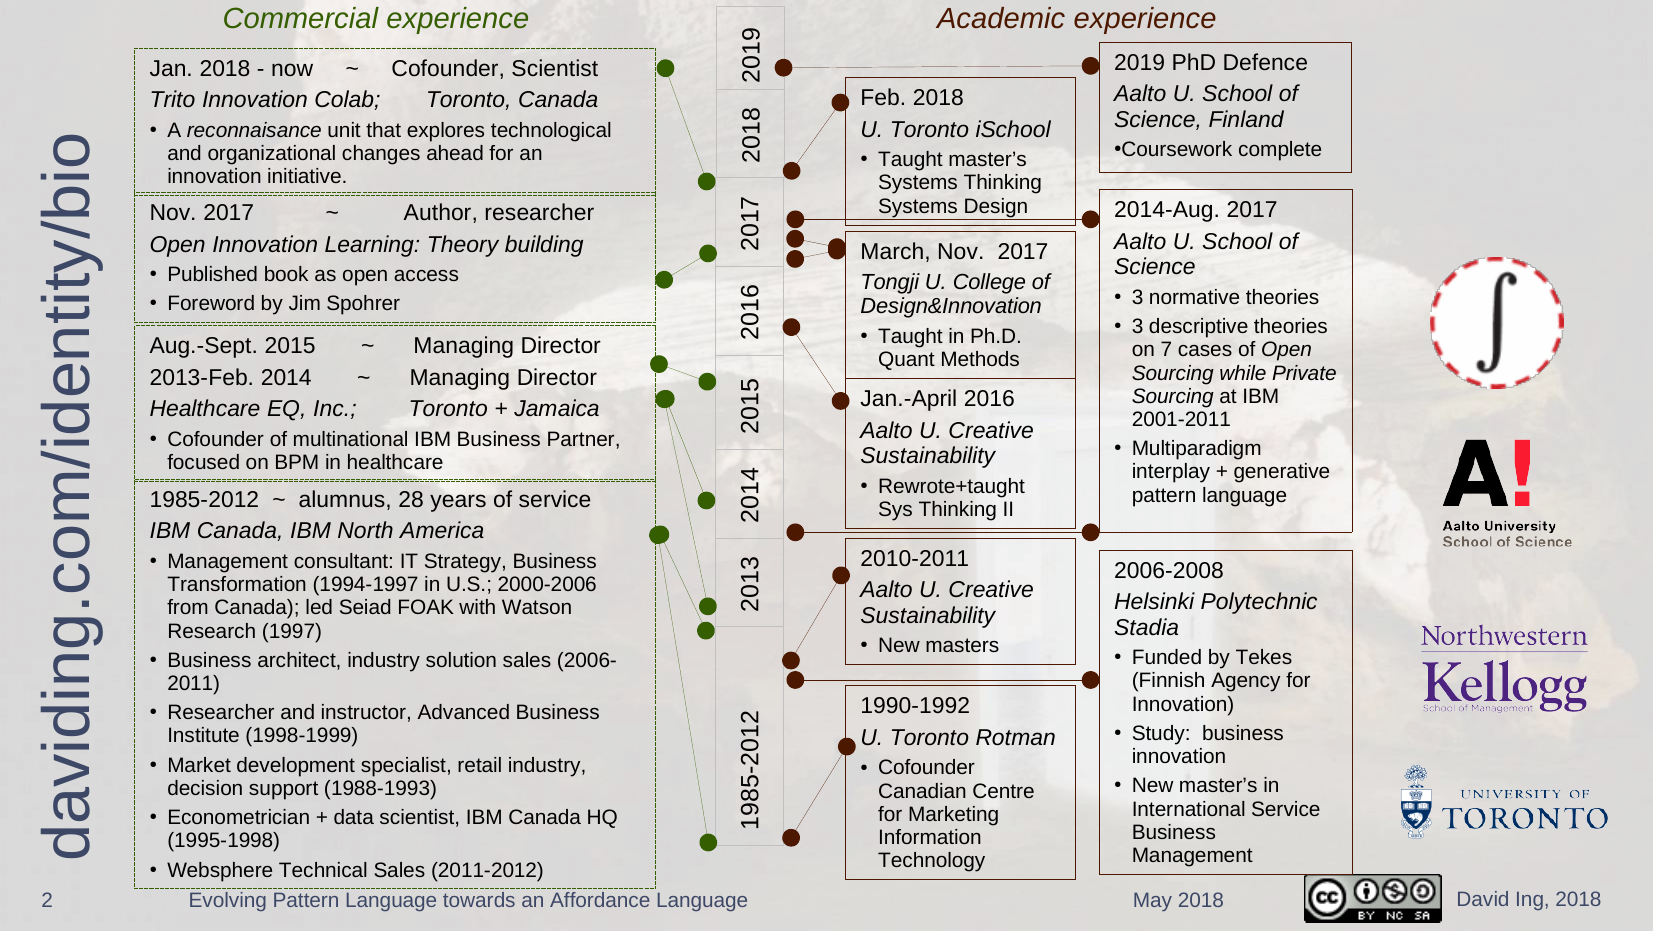

Academic experience
Commercial experience
2019
2019 PhD Defence
Aalto U. School of Science, Finland
Coursework complete
Jan. 2018 - now ~ Cofounder, Scientist
Trito Innovation Colab; 	Toronto, Canada
A reconnaisance unit that explores technological and organizational changes ahead for an innovation initiative.
Feb. 2018
U. Toronto iSchool
Taught master’s
Systems Thinking Systems Design
2018
2017
2014-Aug. 2017
Aalto U. School of Science
3 normative theories
3 descriptive theories on 7 cases of Open Sourcing while Private Sourcing at IBM 2001-2011
Multiparadigm interplay + generative pattern language
Nov. 2017 ~ Author, researcher
Open Innovation Learning: Theory building
Published book as open access
Foreword by Jim Spohrer
March, Nov. 2017
Tongji U. College of Design&Innovation
Taught in Ph.D. Quant Methods
2016
Aug.-Sept. 2015 ~ Managing Director
2013-Feb. 2014 ~ Managing Director
Healthcare EQ, Inc.; Toronto + Jamaica
Cofounder of multinational IBM Business Partner, focused on BPM in healthcare
2015
Jan.-April 2016
Aalto U. Creative Sustainability
Rewrote+taught Sys Thinking II
# daviding.com/identity/bio
2014
1985-2012 ~ alumnus, 28 years of service
IBM Canada, IBM North America
Management consultant: IT Strategy, Business Transformation (1994-1997 in U.S.; 2000-2006 from Canada); led Seiad FOAK with Watson Research (1997)
Business architect, industry solution sales (2006-2011)
Researcher and instructor, Advanced Business Institute (1998-1999)
Market development specialist, retail industry, decision support (1988-1993)
Econometrician + data scientist, IBM Canada HQ (1995-1998)
Websphere Technical Sales (2011-2012)
2010-2011
Aalto U. Creative Sustainability
New masters
2013
2006-2008
Helsinki Polytechnic Stadia
Funded by Tekes (Finnish Agency for Innovation)
Study: business innovation
New master’s in International Service Business Management
1990-1992
U. Toronto Rotman
Cofounder Canadian Centre for Marketing Information Technology
1985-2012
Evolving Pattern Language towards an Affordance Language
May 2018
2